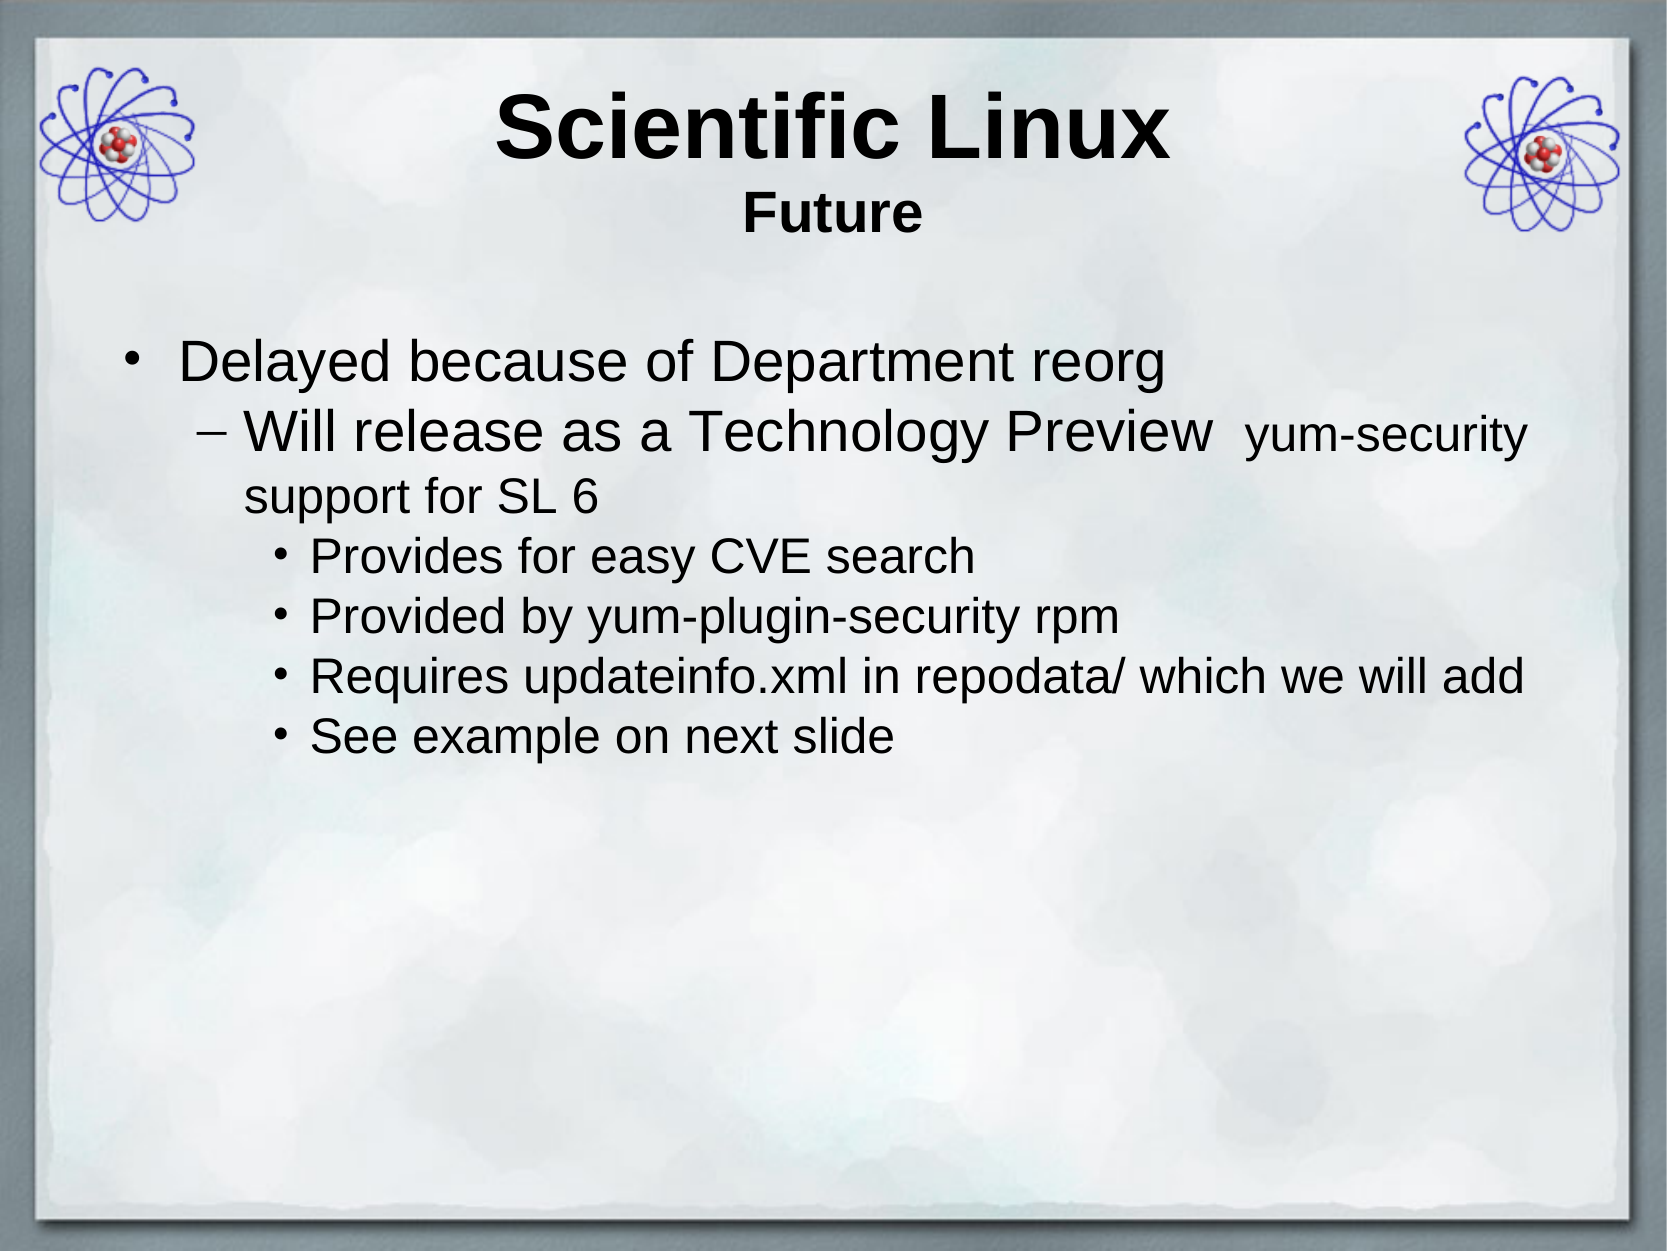

# Scientific Linux Future
Delayed because of Department reorg
Will release as a Technology Preview yum-security support for SL 6
Provides for easy CVE search
Provided by yum-plugin-security rpm
Requires updateinfo.xml in repodata/ which we will add
See example on next slide